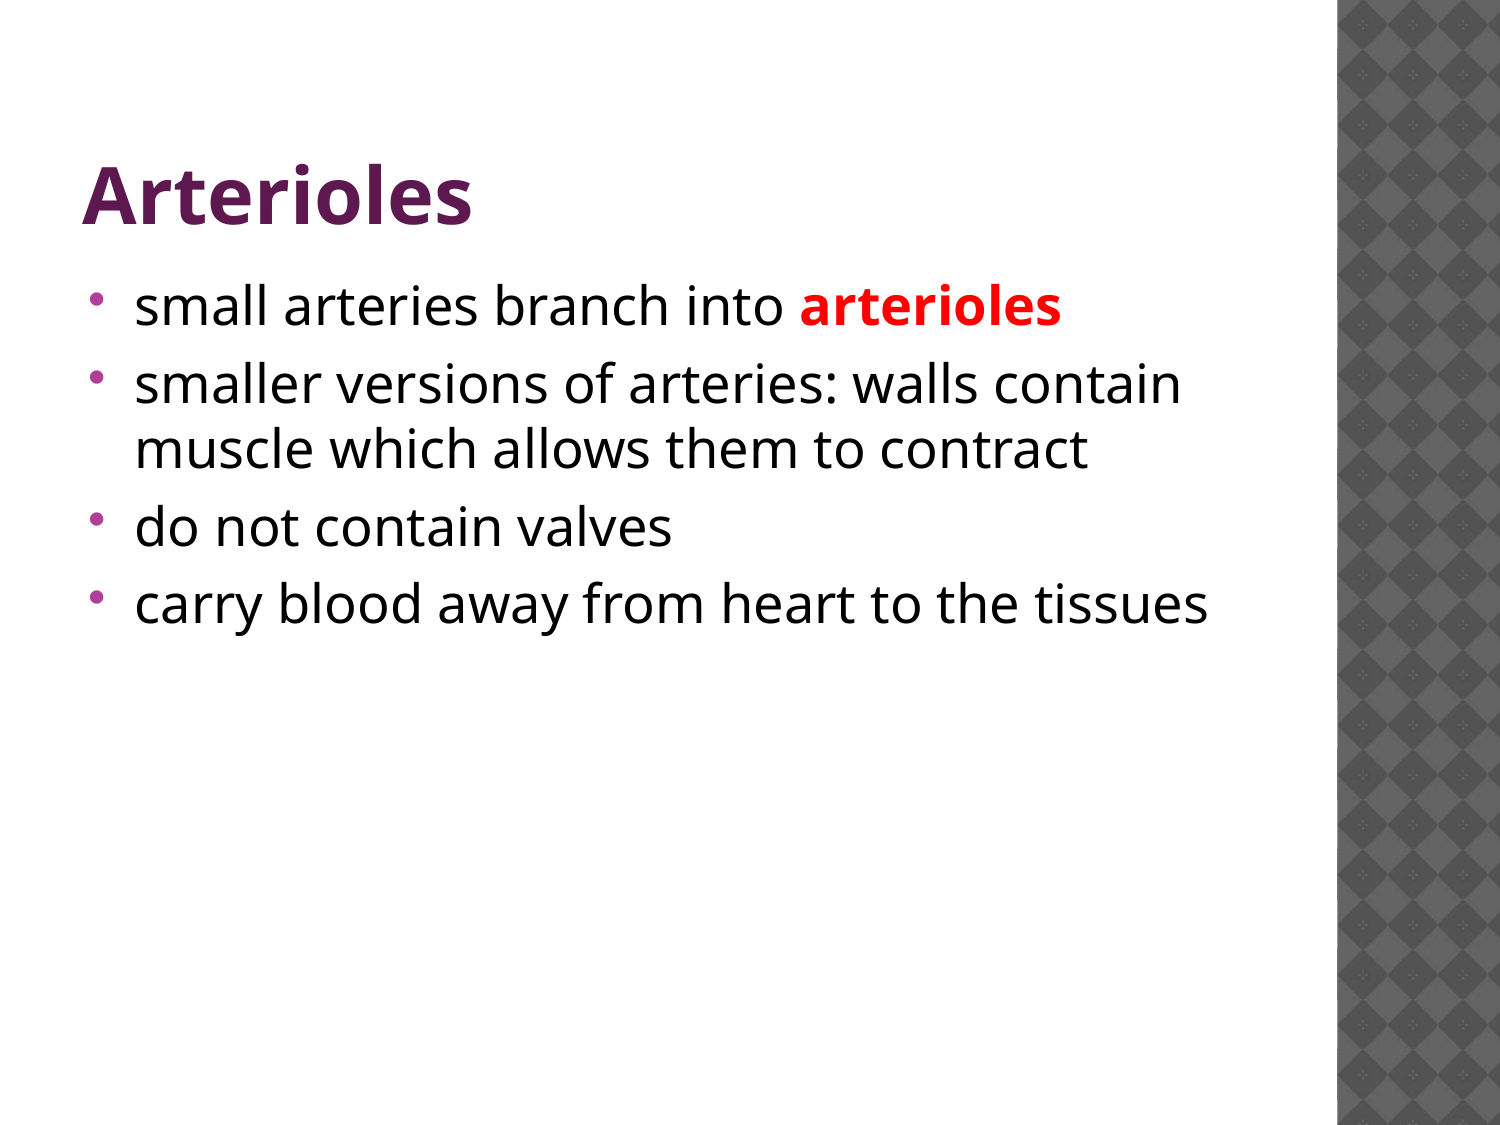

# Arterioles
small arteries branch into arterioles
smaller versions of arteries: walls contain muscle which allows them to contract
do not contain valves
carry blood away from heart to the tissues